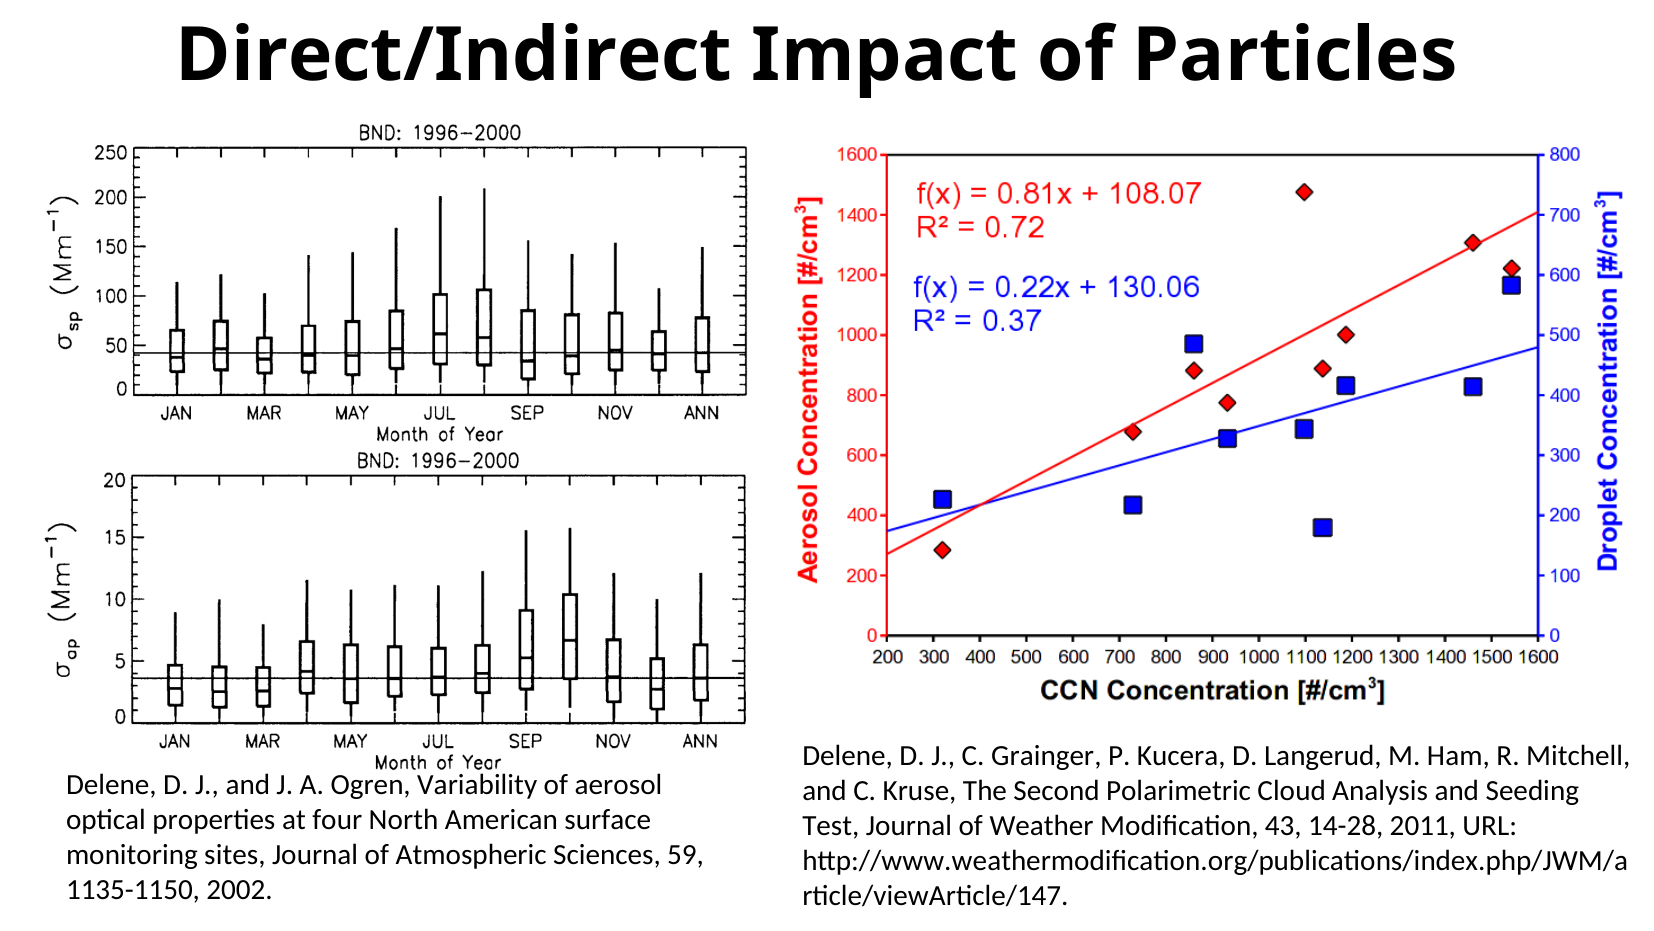

# Direct/Indirect Impact of Particles
Delene, D. J., C. Grainger, P. Kucera, D. Langerud, M. Ham, R. Mitchell, and C. Kruse, The Second Polarimetric Cloud Analysis and Seeding Test, Journal of Weather Modification, 43, 14-28, 2011, URL: http://www.weathermodification.org/publications/index.php/JWM/article/viewArticle/147.
Delene, D. J., and J. A. Ogren, Variability of aerosol optical properties at four North American surface monitoring sites, Journal of Atmospheric Sciences, 59, 1135-1150, 2002.